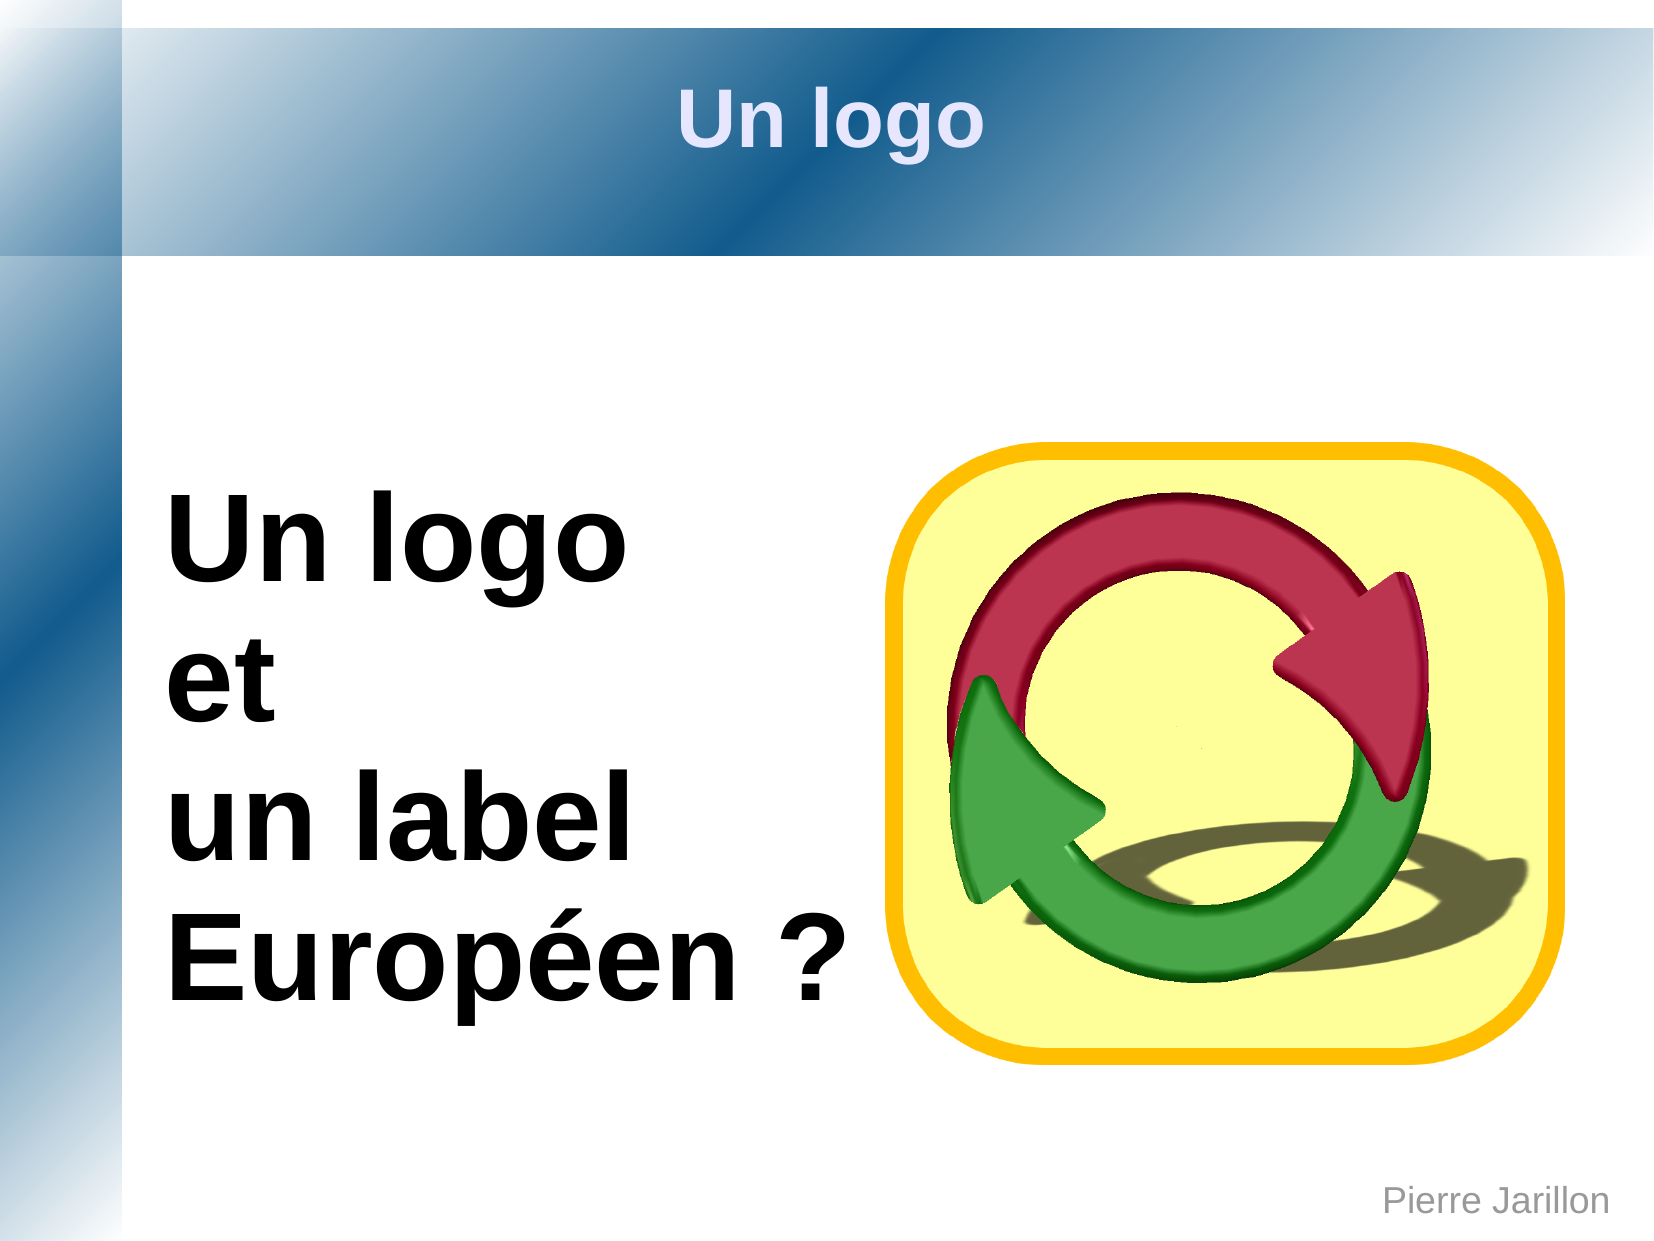

# Un logo
Un logo
et
un label
Européen ?